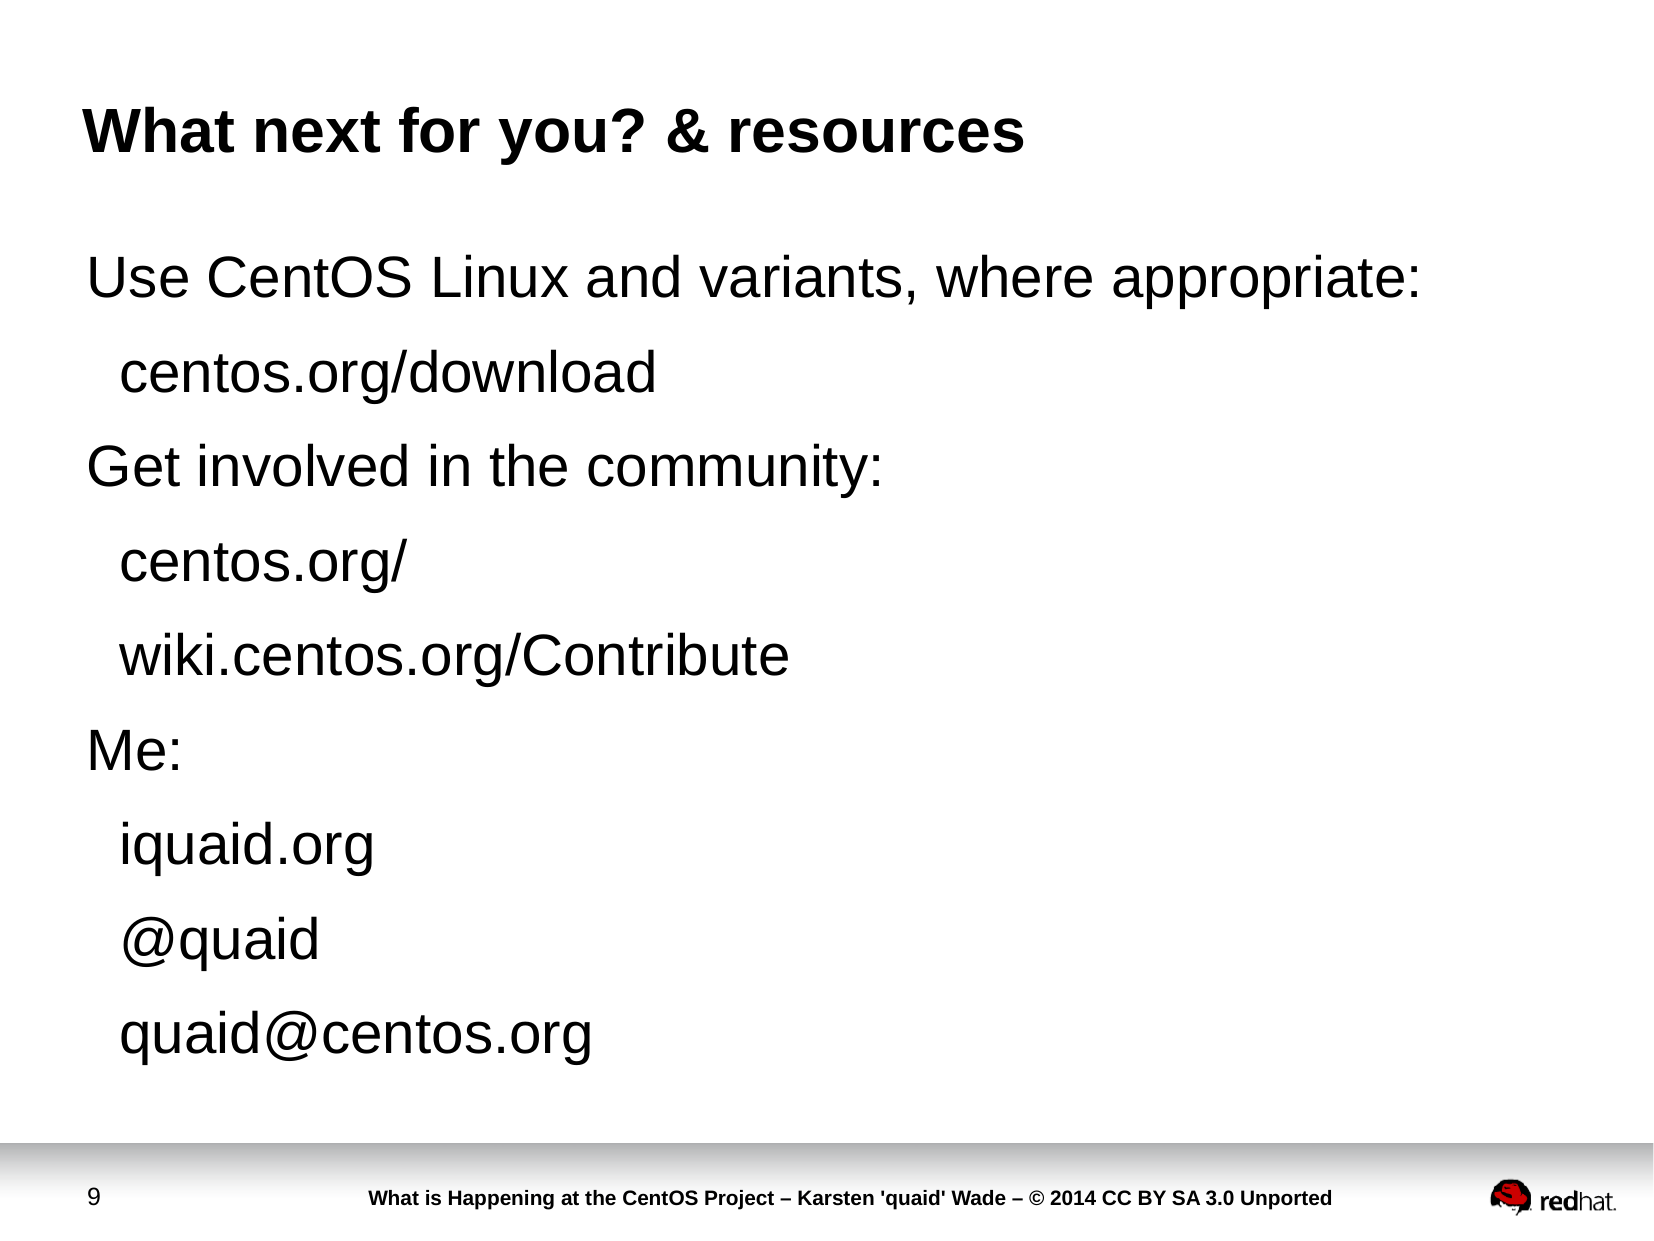

# What next for you? & resources
Use CentOS Linux and variants, where appropriate:
 centos.org/download
Get involved in the community:
 centos.org/
 wiki.centos.org/Contribute
Me:
 iquaid.org
 @quaid
 quaid@centos.org